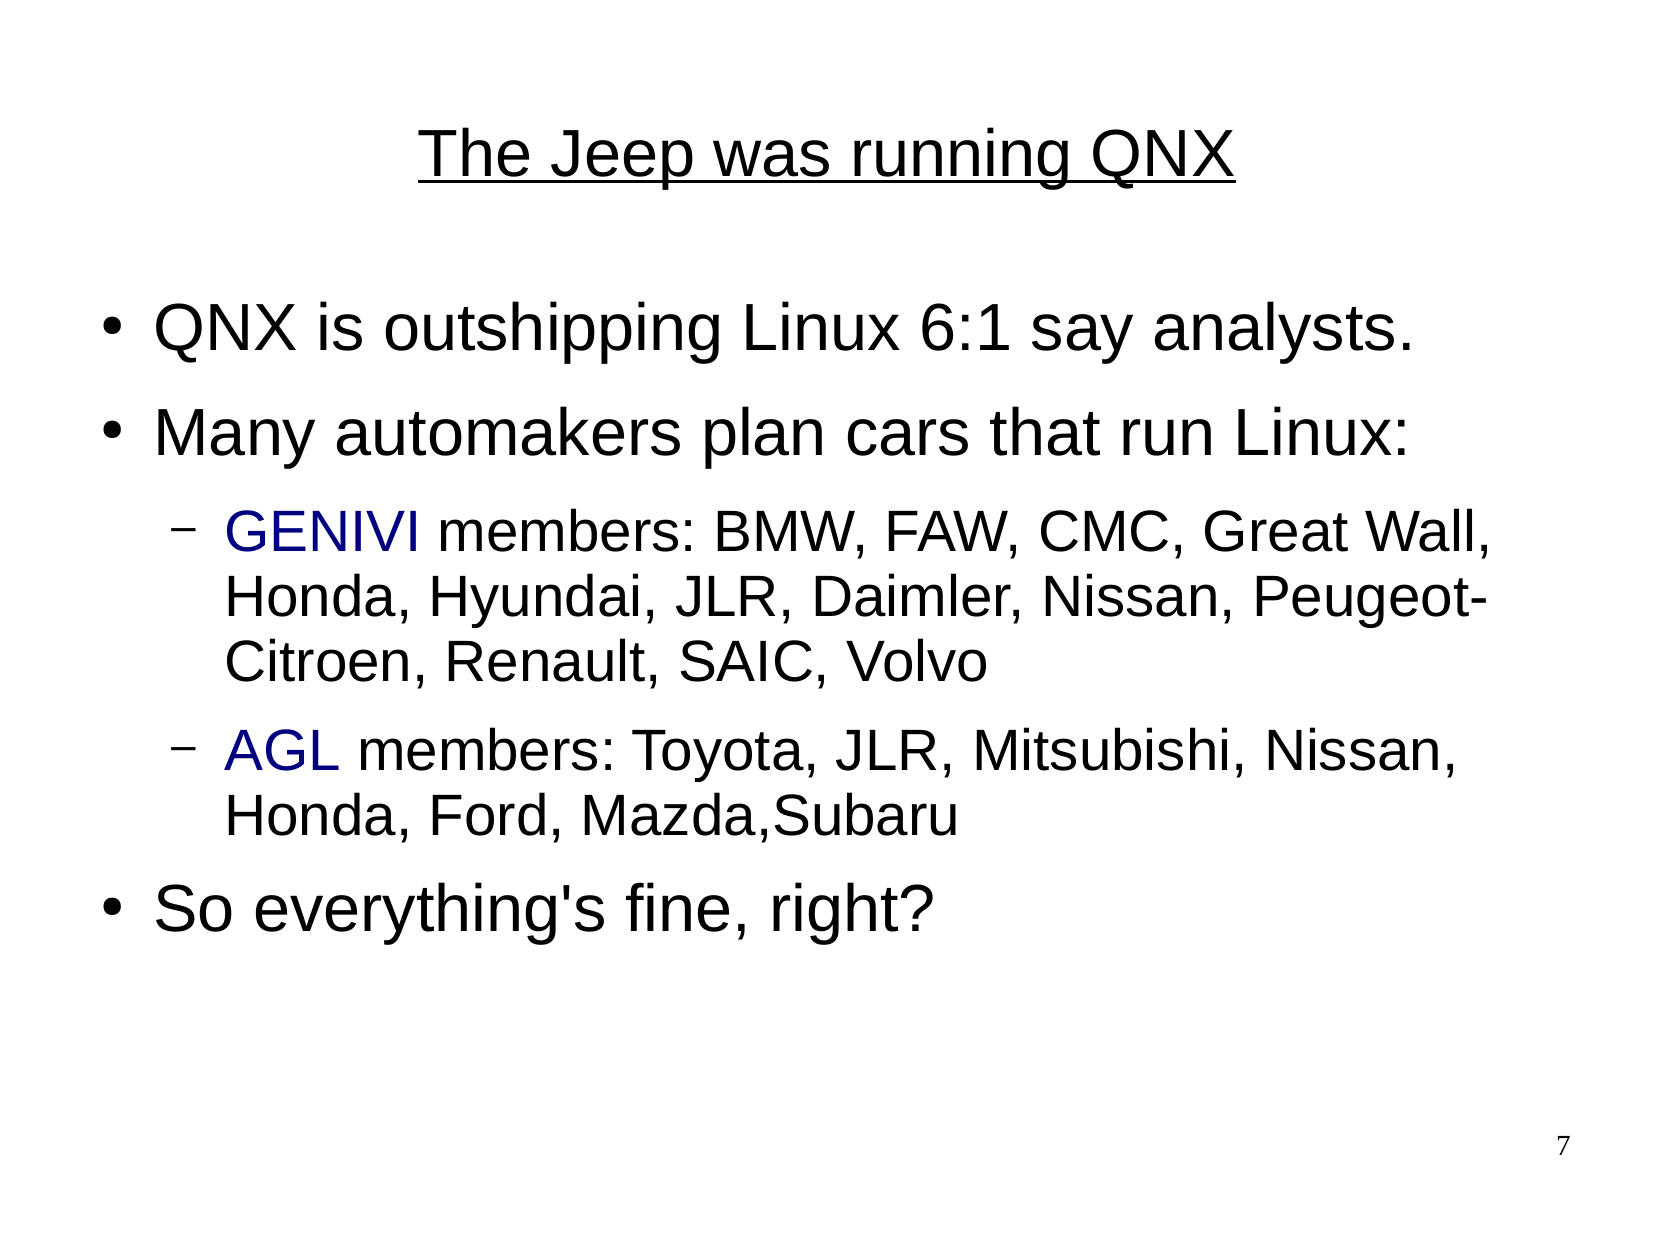

# The Jeep was running QNX
QNX is outshipping Linux 6:1 say analysts.
Many automakers plan cars that run Linux:
GENIVI members: BMW, FAW, CMC, Great Wall, Honda, Hyundai, JLR, Daimler, Nissan, Peugeot-Citroen, Renault, SAIC, Volvo
AGL members: Toyota, JLR, Mitsubishi, Nissan, Honda, Ford, Mazda,Subaru
So everything's fine, right?
7